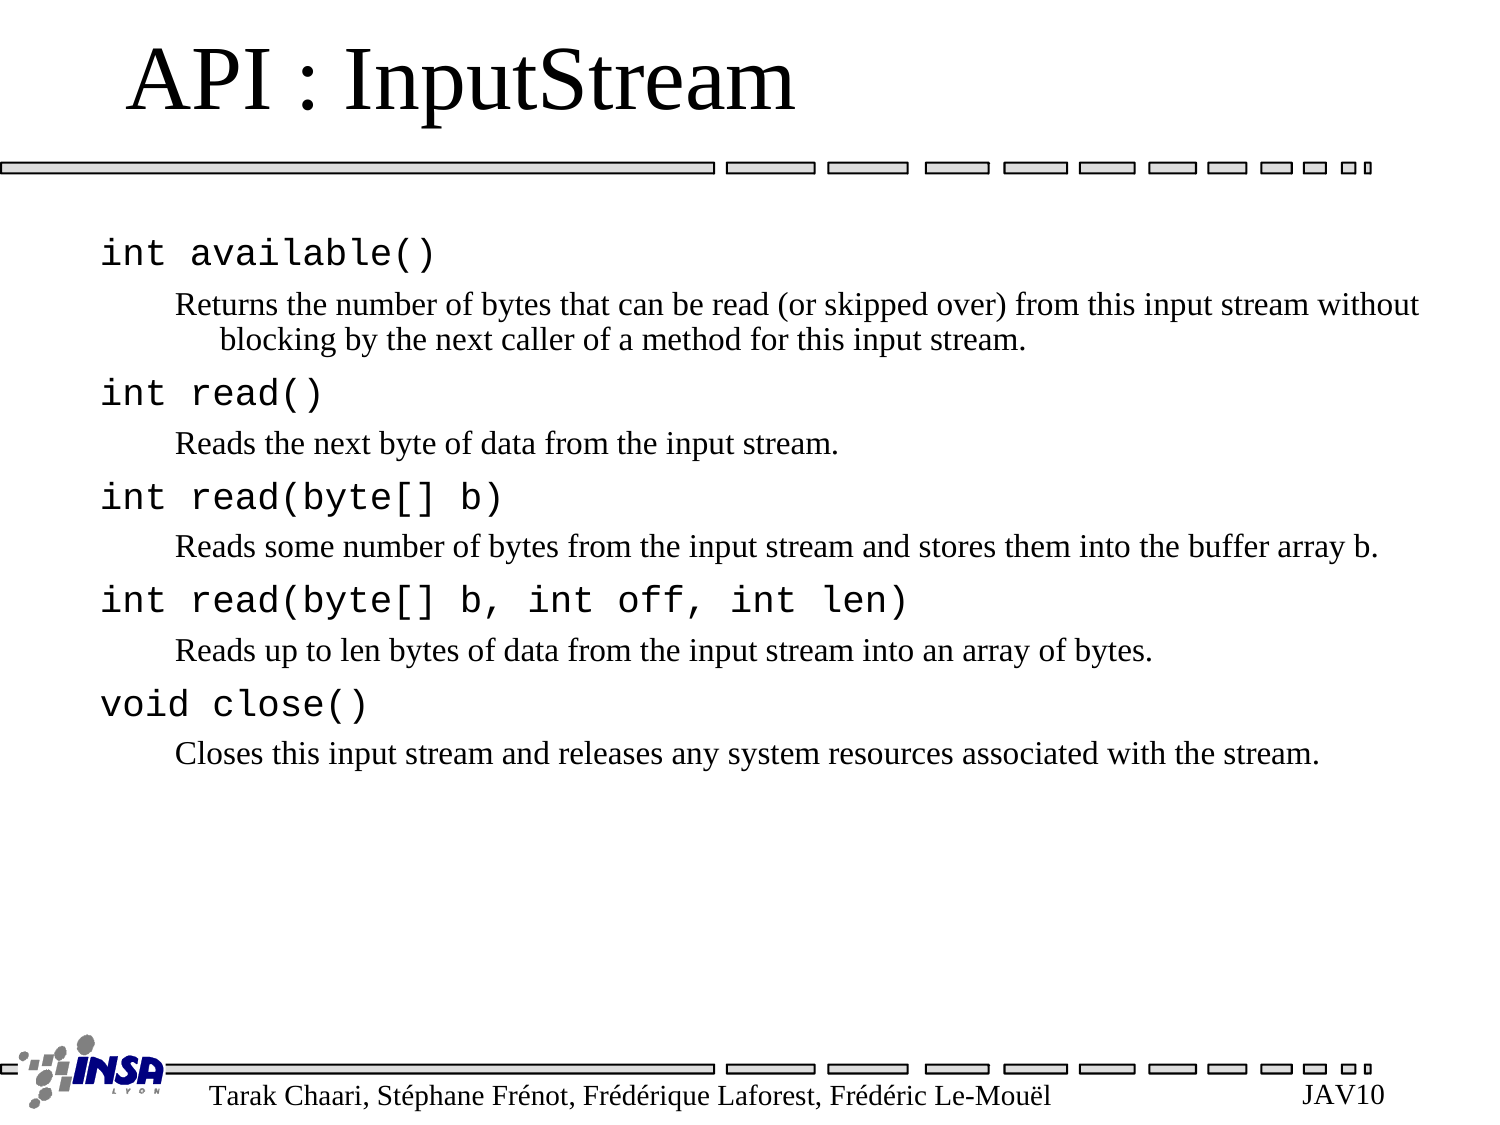

# API : InputStream
int available()‏
Returns the number of bytes that can be read (or skipped over) from this input stream without blocking by the next caller of a method for this input stream.
int read()‏
Reads the next byte of data from the input stream.
int read(byte[] b)‏
Reads some number of bytes from the input stream and stores them into the buffer array b.
int read(byte[] b, int off, int len)‏
Reads up to len bytes of data from the input stream into an array of bytes.
void close()‏
Closes this input stream and releases any system resources associated with the stream.